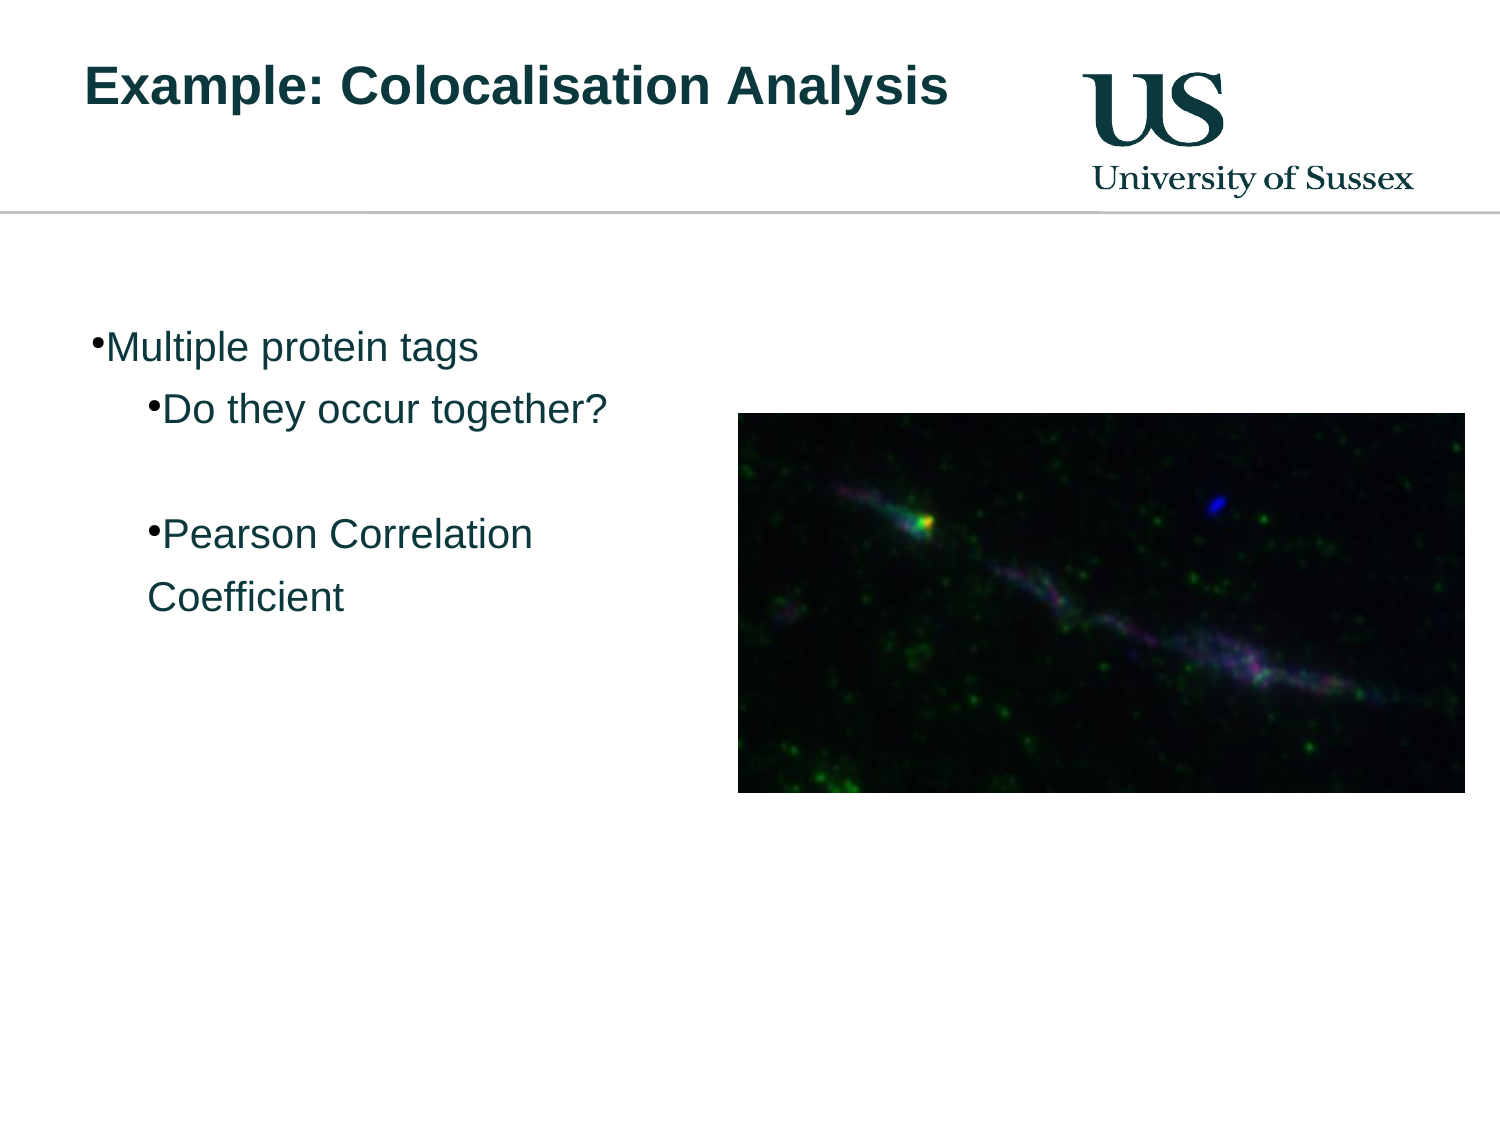

# Example: Colocalisation Analysis
Multiple protein tags
Do they occur together?
Pearson Correlation Coefficient